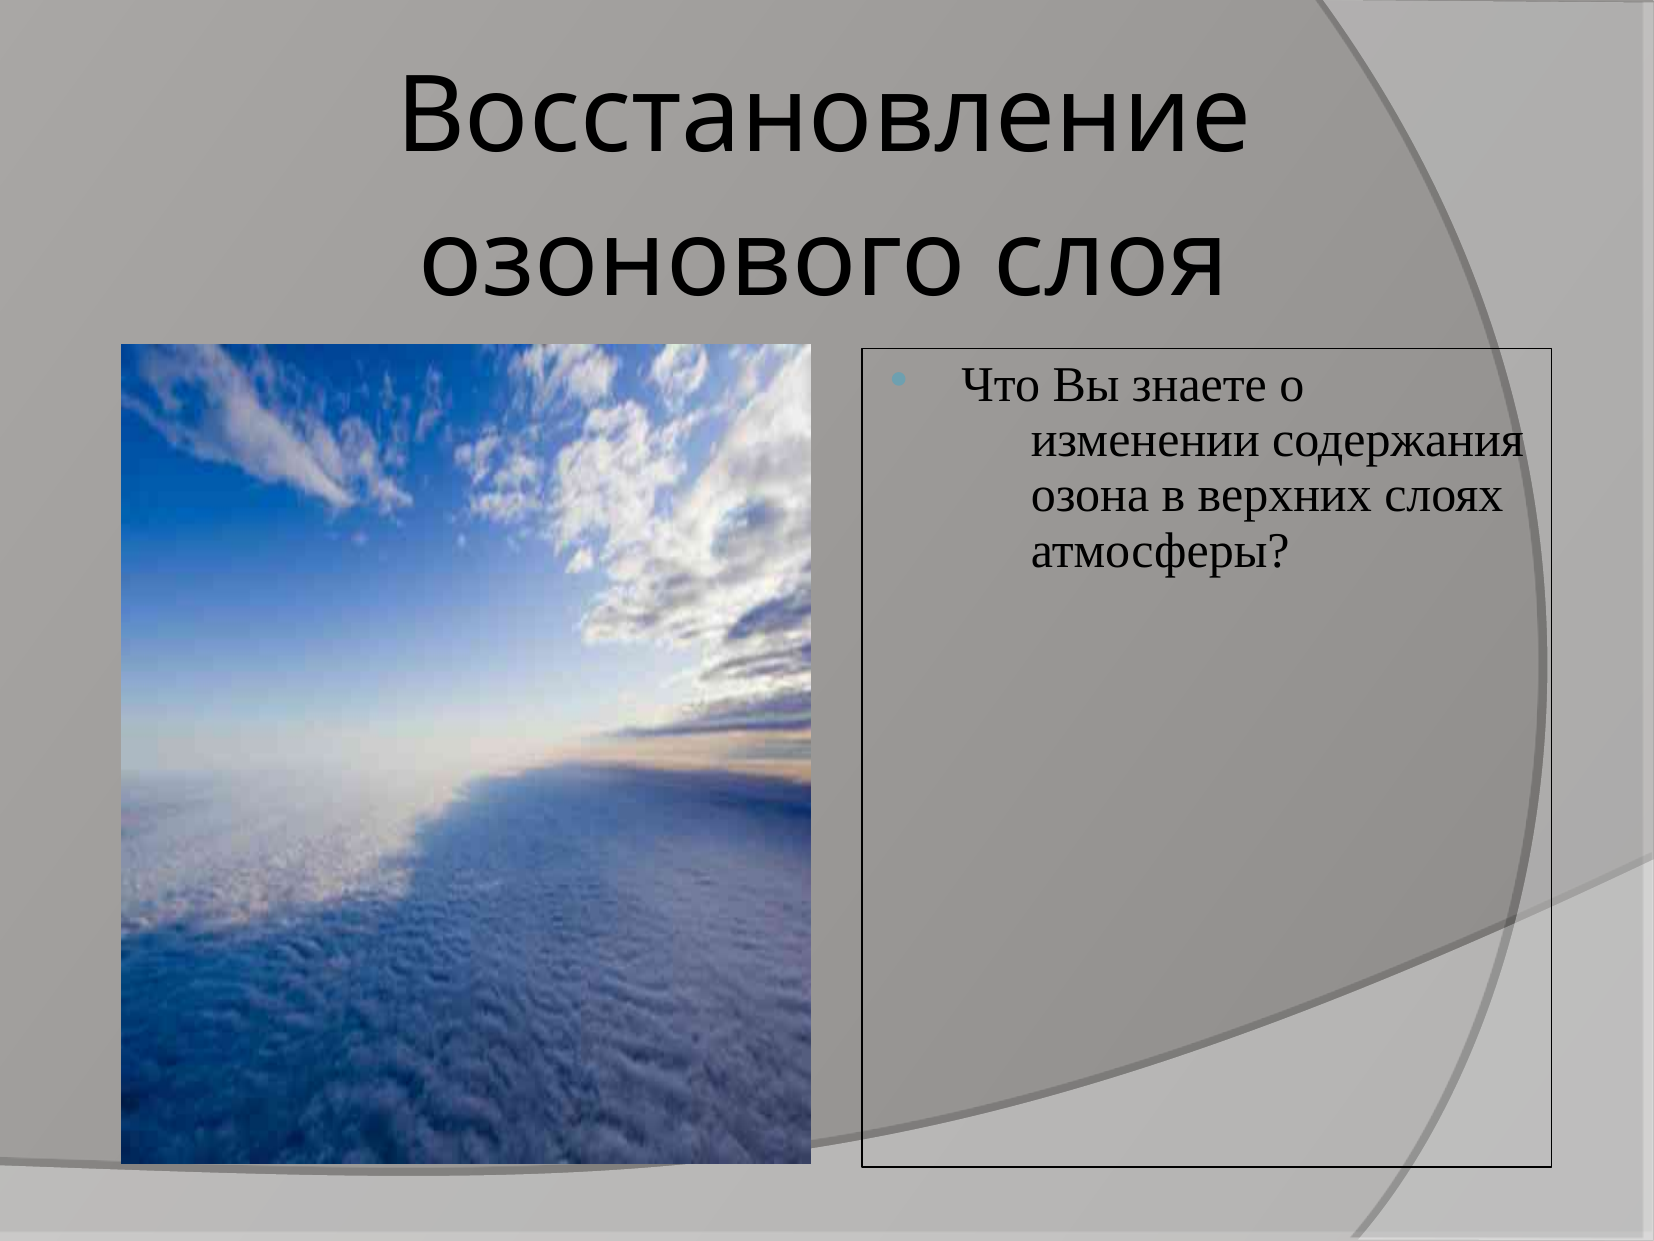

# Восстановление озонового слоя
Что Вы знаете о изменении содержания озона в верхних слоях атмосферы?